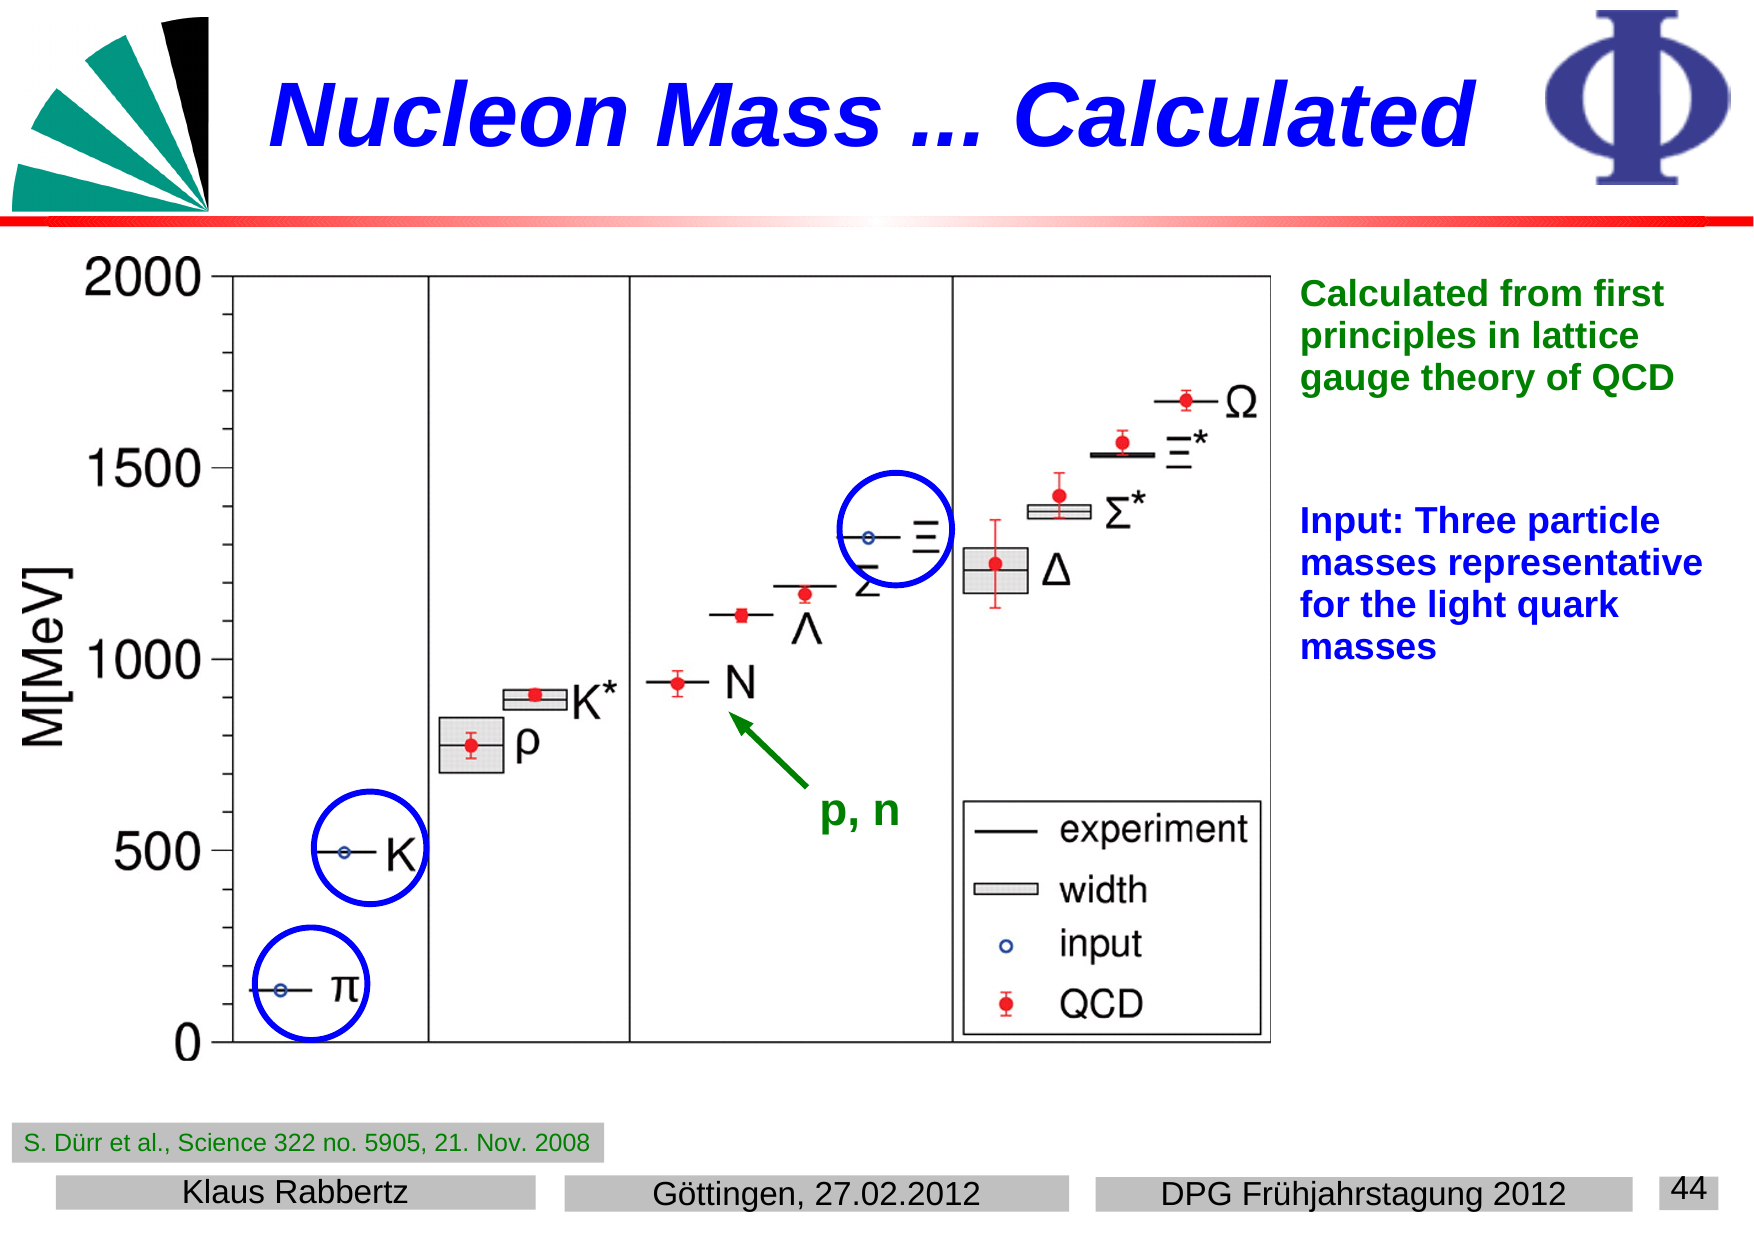

# Nucleon Mass ... Calculated
Calculated from first principles in lattice gauge theory of QCD
Input: Three particle masses representative for the light quark masses
p, n
S. Dürr et al., Science 322 no. 5905, 21. Nov. 2008